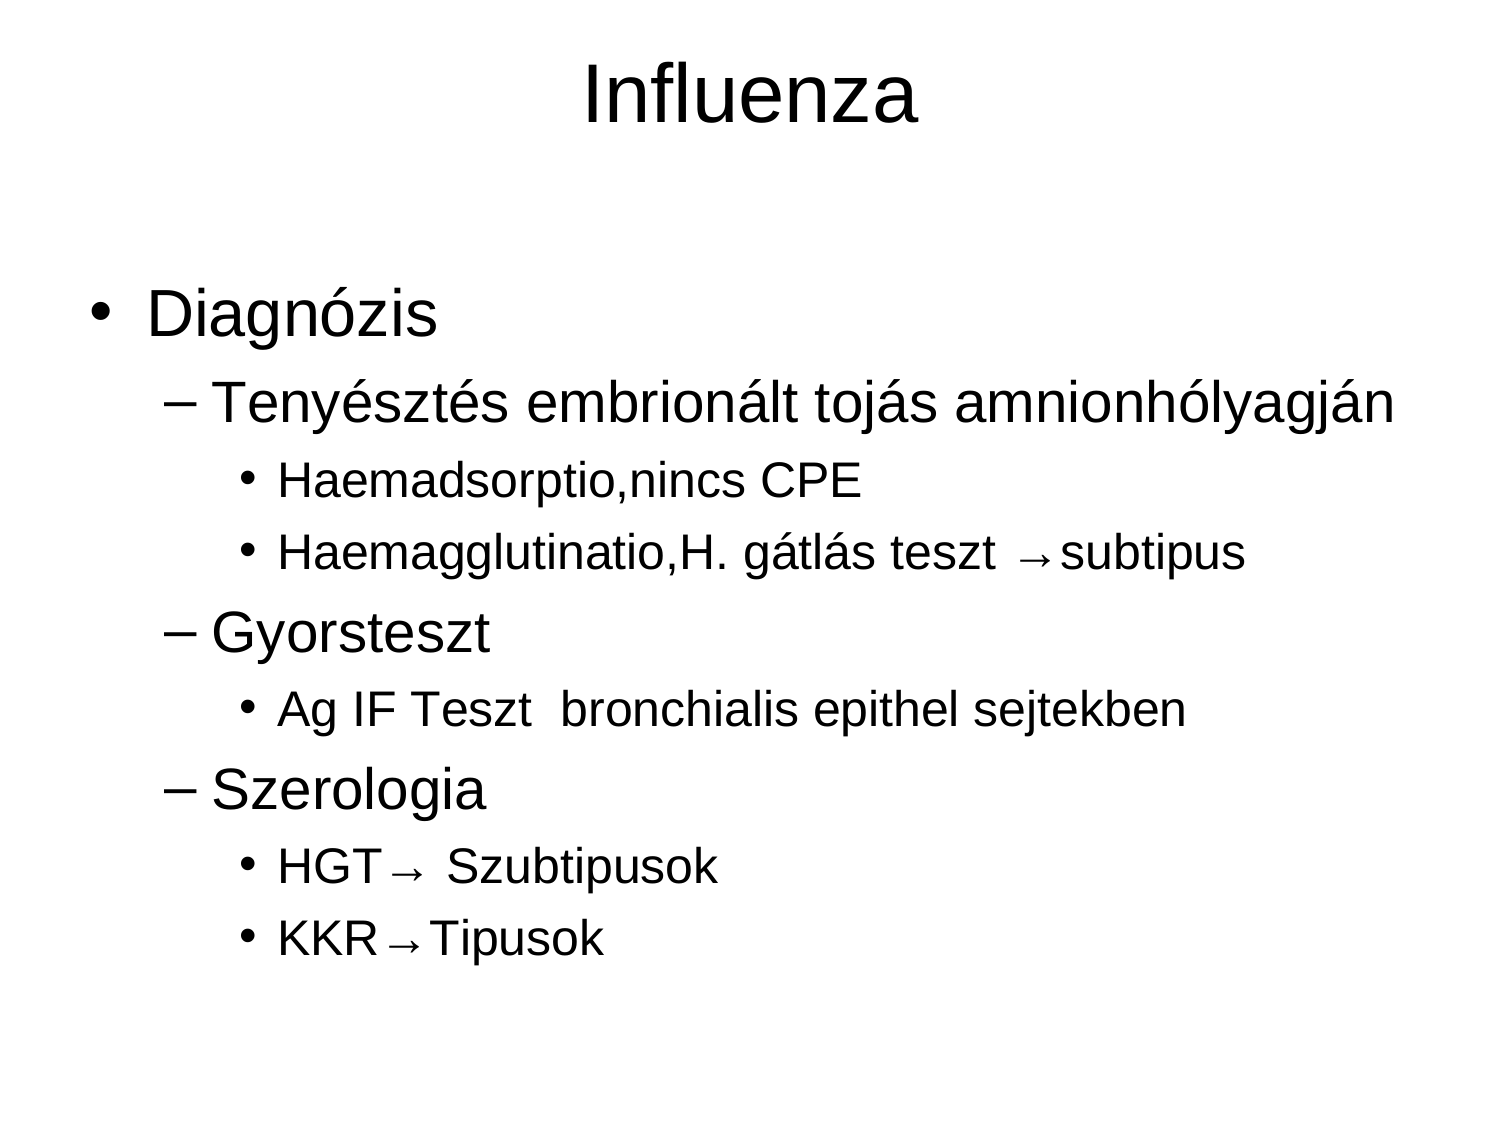

# Influenza
Diagnózis
Tenyésztés embrionált tojás amnionhólyagján
Haemadsorptio,nincs CPE
Haemagglutinatio,H. gátlás teszt →subtipus
Gyorsteszt
Ag IF Teszt bronchialis epithel sejtekben
Szerologia
HGT→ Szubtipusok
KKR→Tipusok